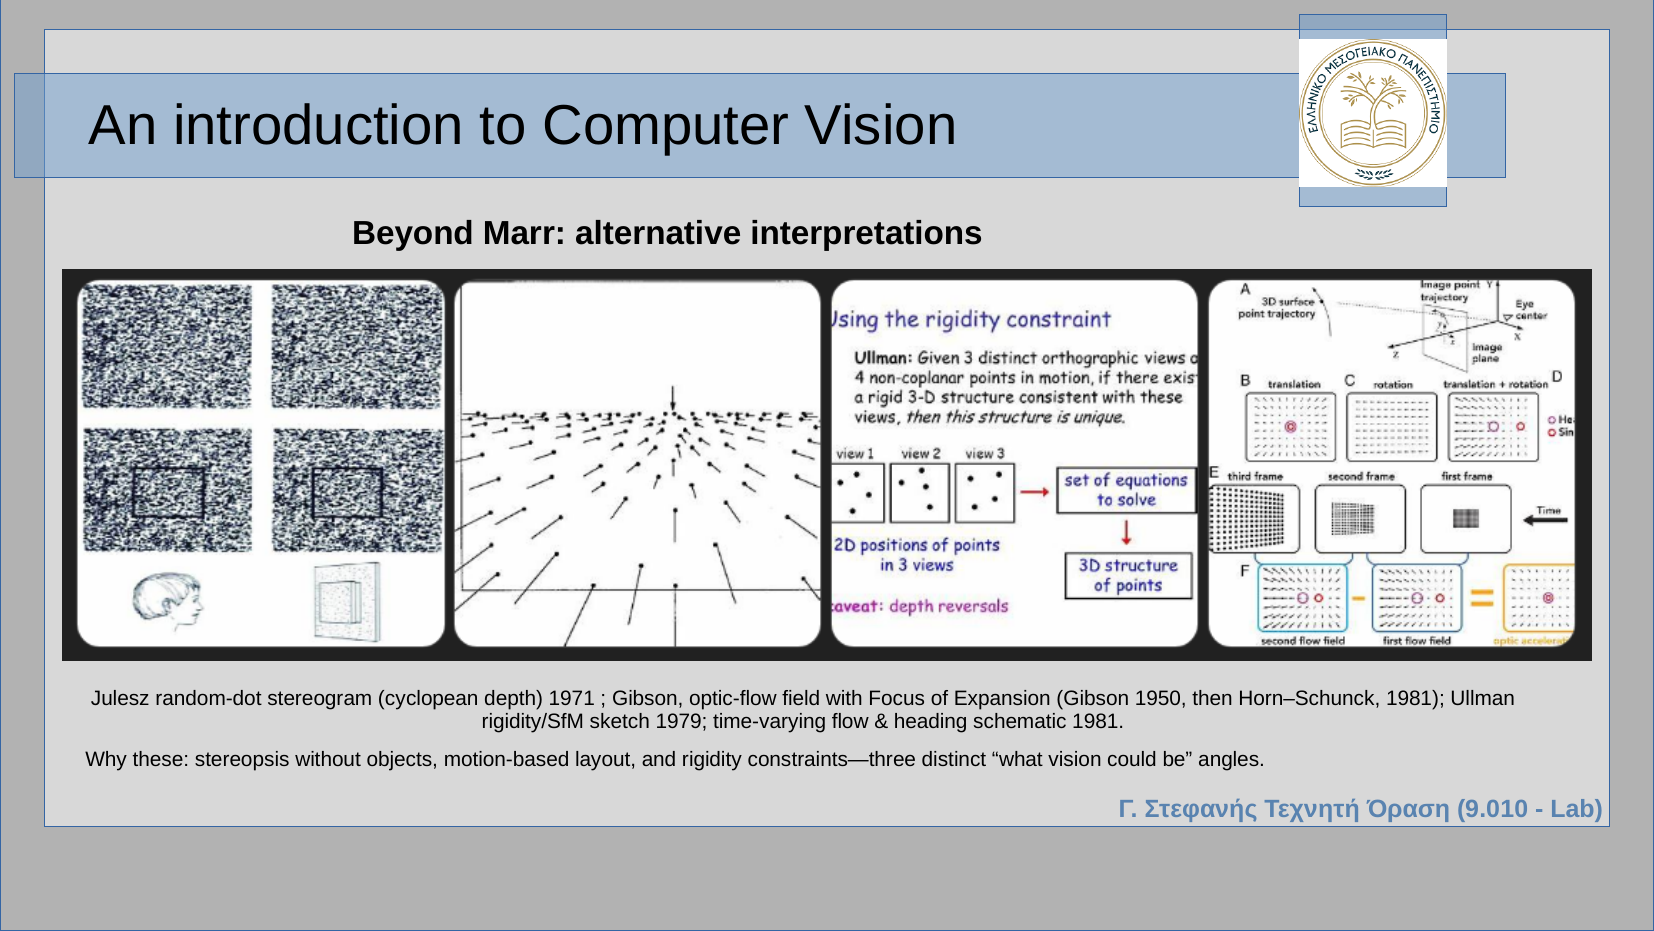

# An introduction to Computer Vision
Beyond Marr: alternative interpretations
Julesz random-dot stereogram (cyclopean depth) 1971 ; Gibson, optic-flow field with Focus of Expansion (Gibson 1950, then Horn–Schunck, 1981); Ullman rigidity/SfM sketch 1979; time-varying flow & heading schematic 1981.
Why these: stereopsis without objects, motion-based layout, and rigidity constraints—three distinct “what vision could be” angles.
Γ. Στεφανής Τεχνητή Όραση (9.010 - Lab)